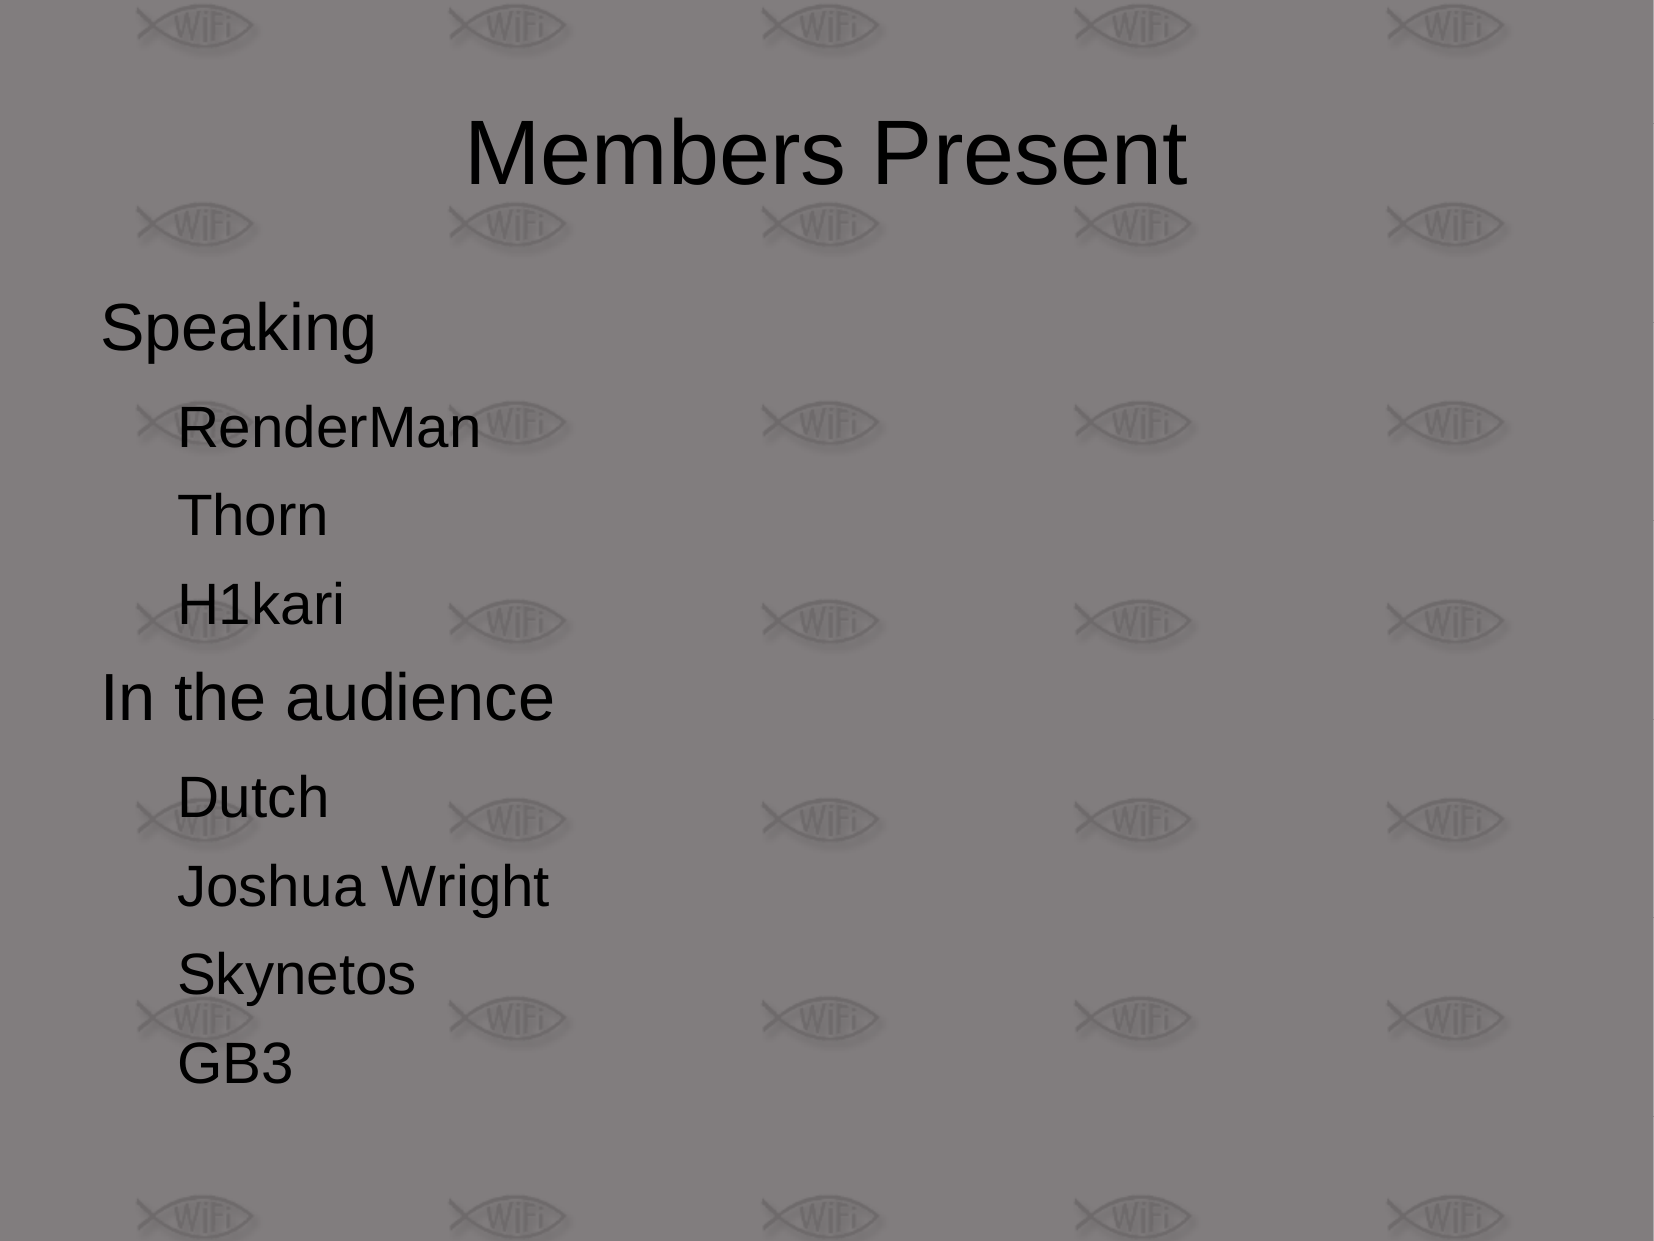

# Members Present
Speaking
RenderMan
Thorn
H1kari
In the audience
Dutch
Joshua Wright
Skynetos
GB3